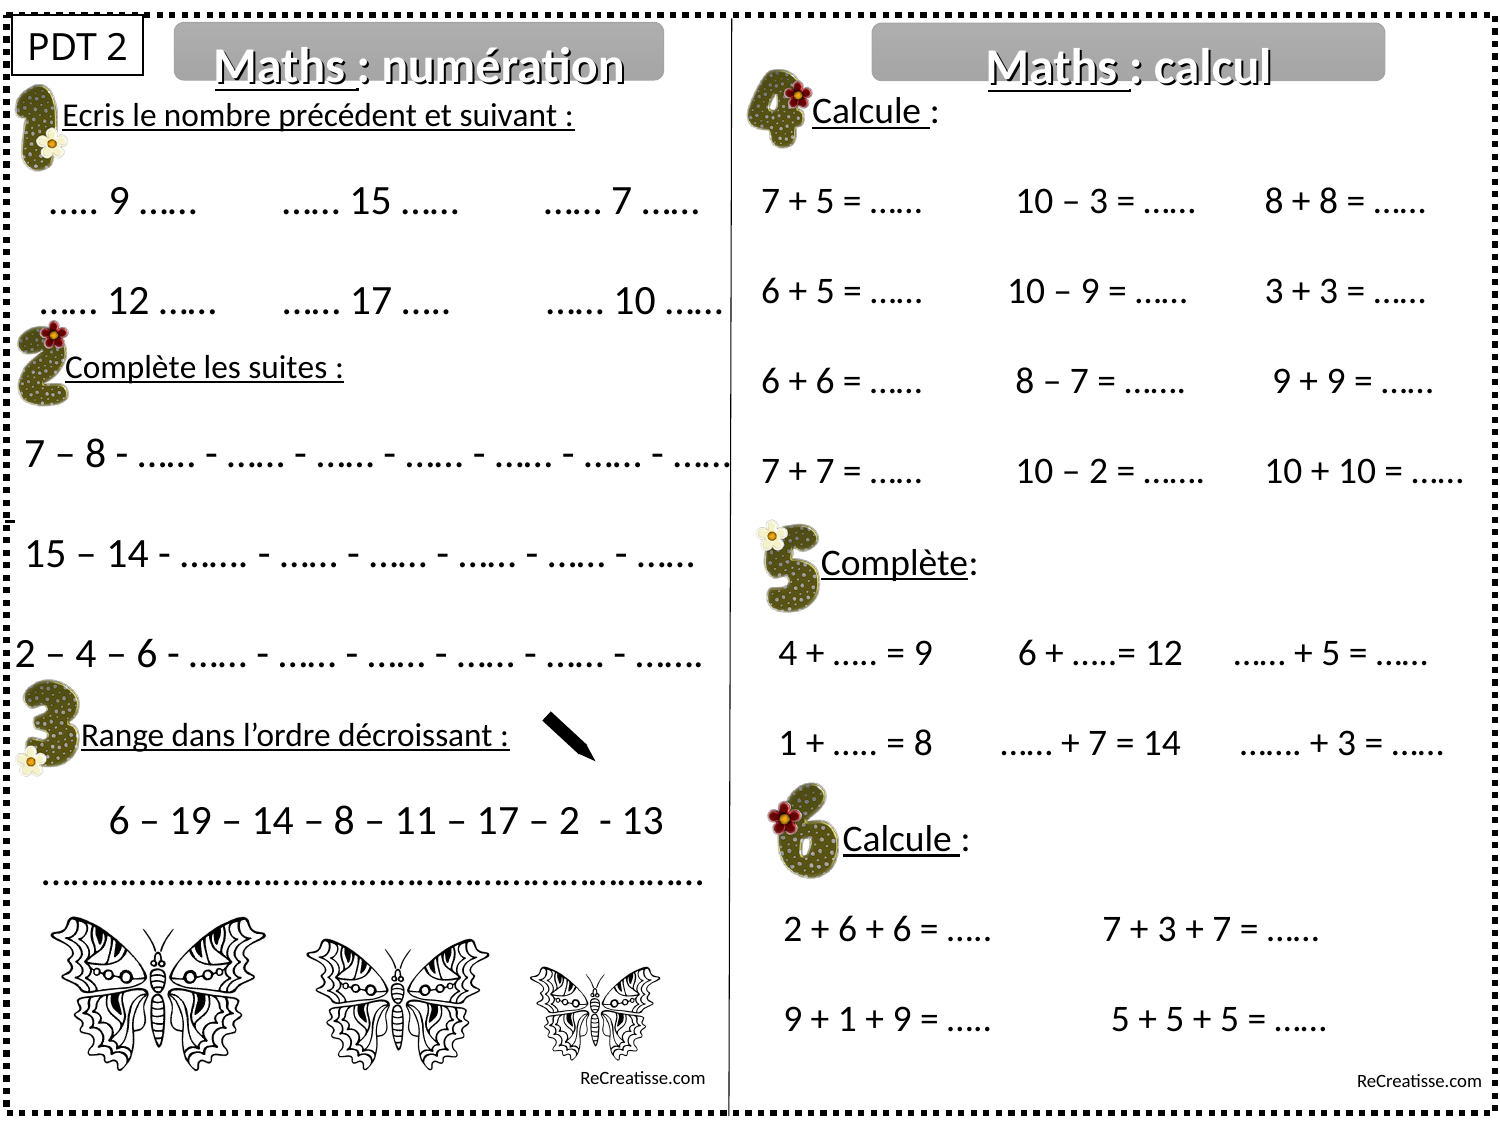

PDT 2
Maths : numération
Maths : calcul
 Calcule :
7 + 5 = …… 10 – 3 = …… 8 + 8 = ……
6 + 5 = …… 10 – 9 = …… 3 + 3 = ……
6 + 6 = …… 8 – 7 = ……. 9 + 9 = ……
7 + 7 = …… 10 – 2 = ……. 10 + 10 = ……
 Ecris le nombre précédent et suivant :
 ….. 9 …… …… 15 …… …… 7 ……
…… 12 …… …… 17 ….. …… 10 ……
 Complète les suites :
 7 – 8 - …… - …… - …… - …… - …… - …… - ……
 15 – 14 - ……. - …… - …… - …… - …… - ……
 2 – 4 – 6 - …… - …… - …… - …… - …… - …….
 Complète:
4 + ….. = 9 6 + …..= 12 …… + 5 = ……
1 + ….. = 8 …… + 7 = 14 ……. + 3 = ……
 Range dans l’ordre décroissant :
 6 – 19 – 14 – 8 – 11 – 17 – 2 - 13
 ……………………………………………………………
 Calcule :
2 + 6 + 6 = ….. 7 + 3 + 7 = ……
9 + 1 + 9 = ….. 5 + 5 + 5 = ……
ReCreatisse.com
ReCreatisse.com